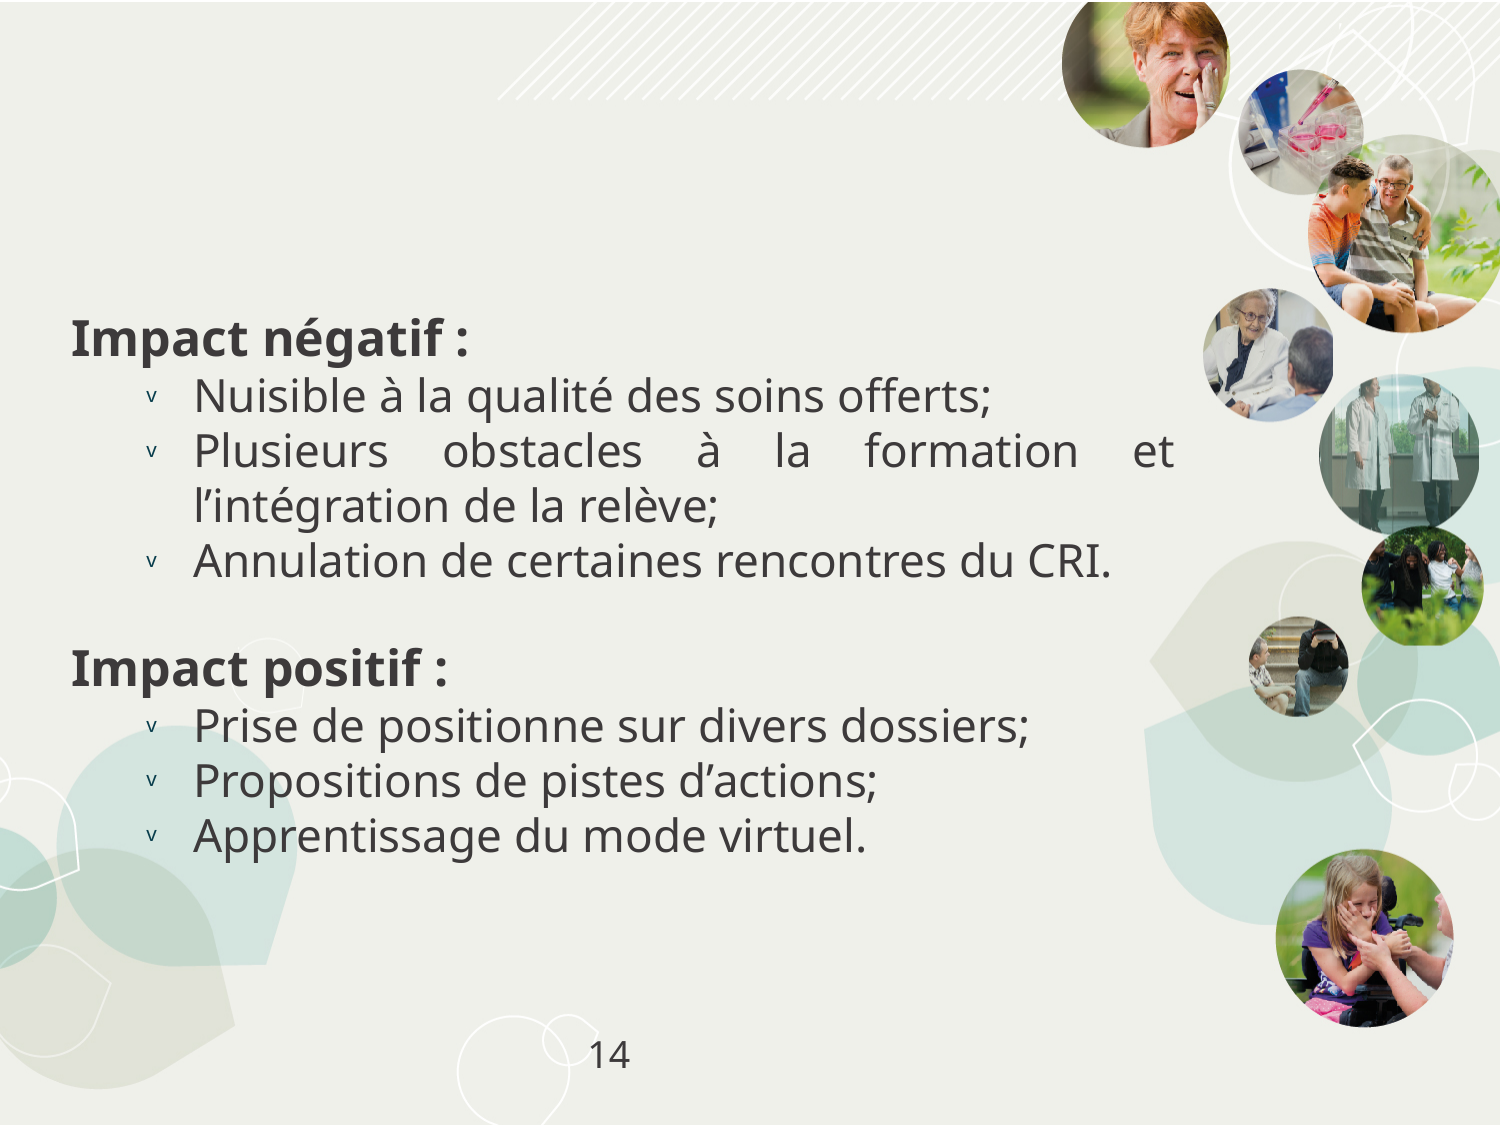

Pandémie COVID-19
Impact négatif :
Nuisible à la qualité des soins offerts;
Plusieurs obstacles à la formation et l’intégration de la relève;
Annulation de certaines rencontres du CRI.
Impact positif :
Prise de positionne sur divers dossiers;
Propositions de pistes d’actions;
Apprentissage du mode virtuel.